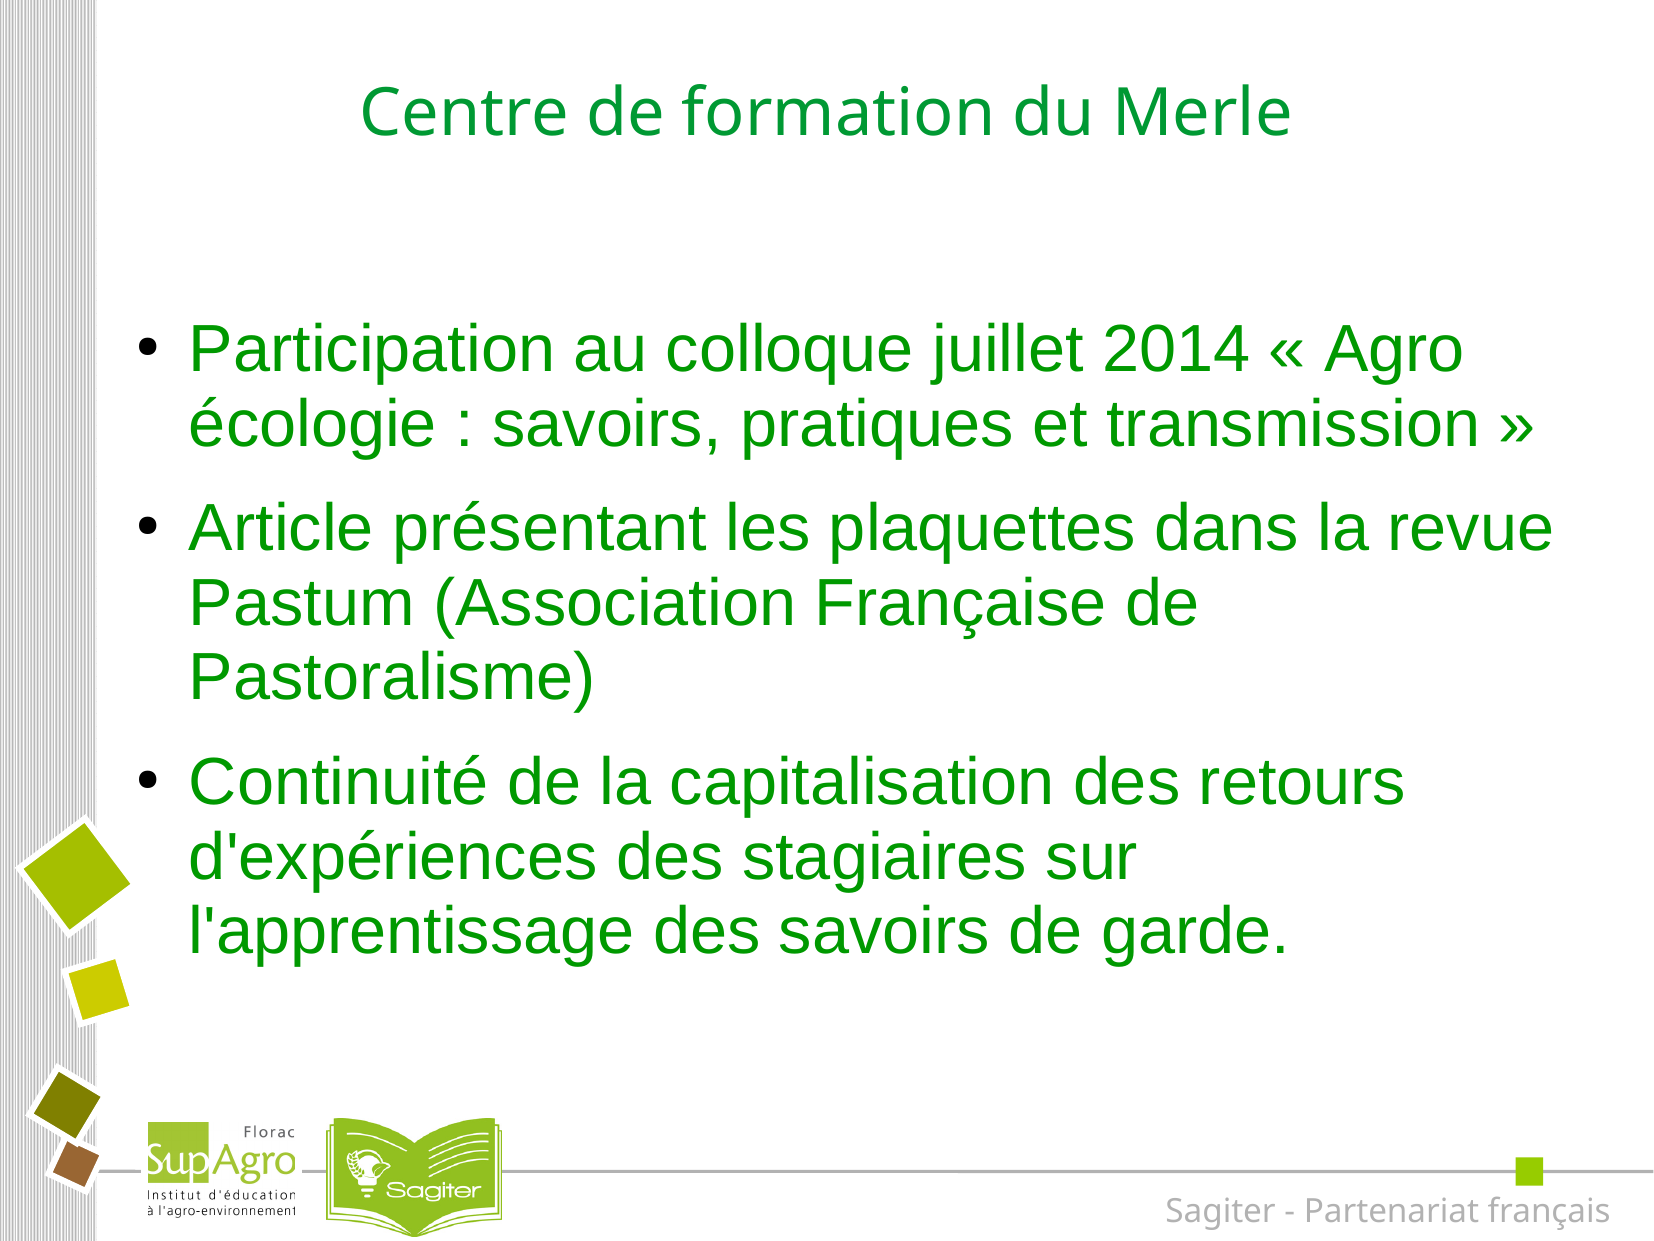

# Centre de formation du Merle
Participation au colloque juillet 2014 « Agro écologie : savoirs, pratiques et transmission »
Article présentant les plaquettes dans la revue Pastum (Association Française de Pastoralisme)
Continuité de la capitalisation des retours d'expériences des stagiaires sur l'apprentissage des savoirs de garde.
Sagiter - Partenariat français